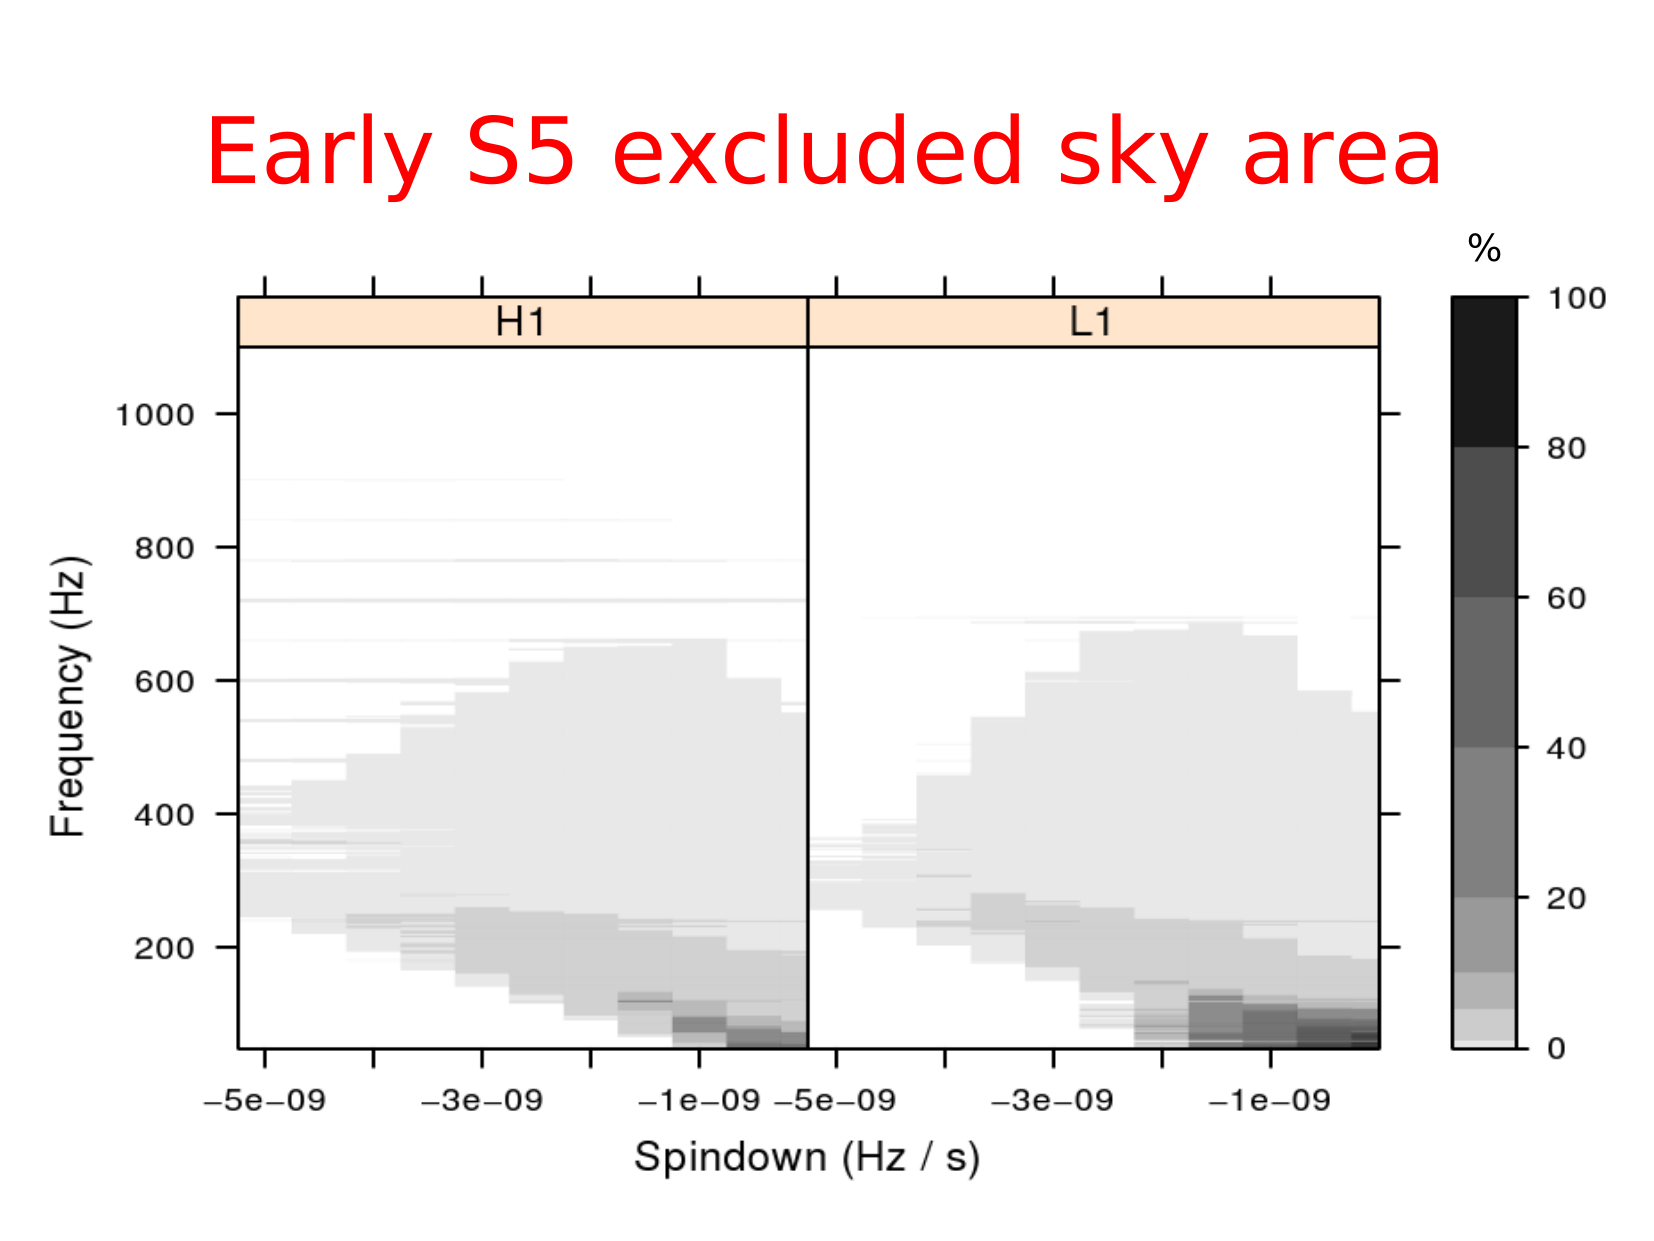

# Early S5 excluded sky area
%